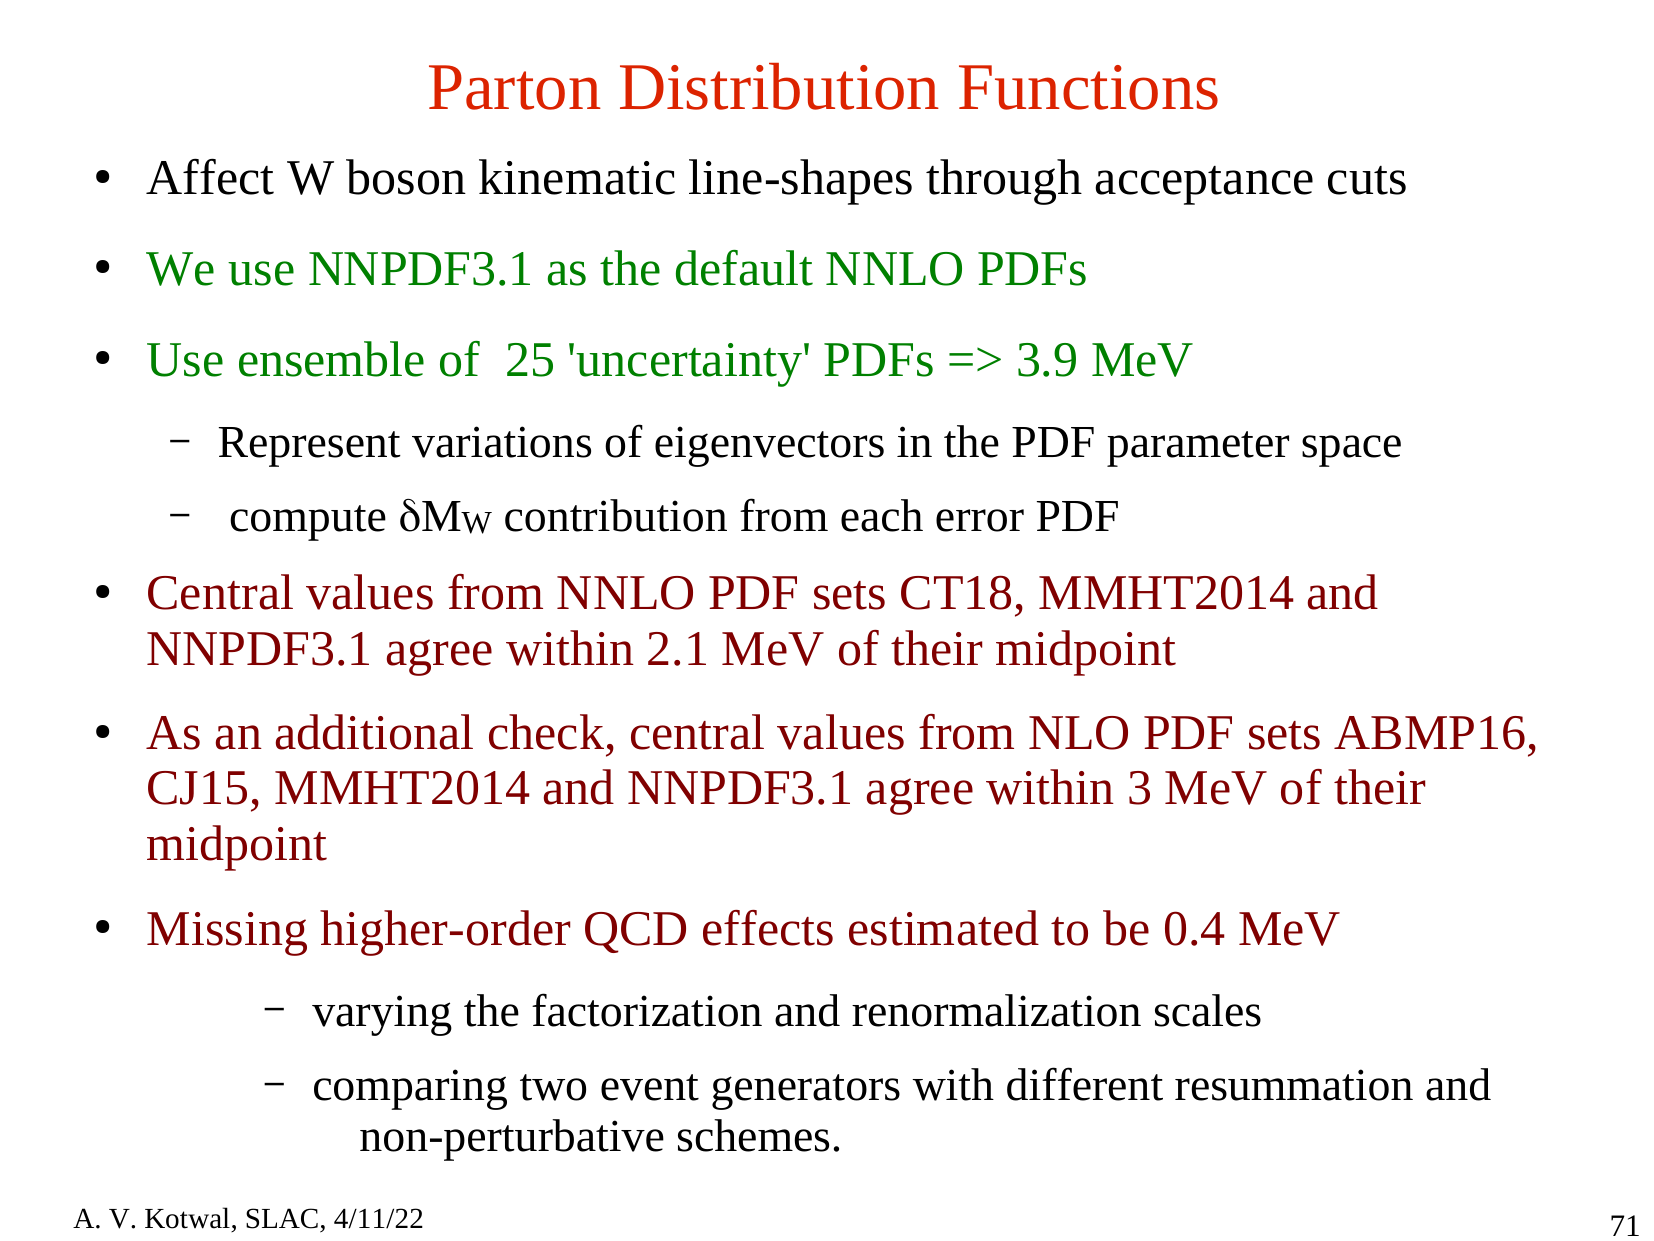

# Parton Distribution Functions
Affect W boson kinematic line-shapes through acceptance cuts
We use NNPDF3.1 as the default NNLO PDFs
Use ensemble of 25 'uncertainty' PDFs => 3.9 MeV
Represent variations of eigenvectors in the PDF parameter space
 compute δMW contribution from each error PDF
Central values from NNLO PDF sets CT18, MMHT2014 and NNPDF3.1 agree within 2.1 MeV of their midpoint
As an additional check, central values from NLO PDF sets ABMP16, CJ15, MMHT2014 and NNPDF3.1 agree within 3 MeV of their midpoint
Missing higher-order QCD effects estimated to be 0.4 MeV
varying the factorization and renormalization scales
comparing two event generators with different resummation and non-perturbative schemes.
A. V. Kotwal, SLAC, 4/11/22